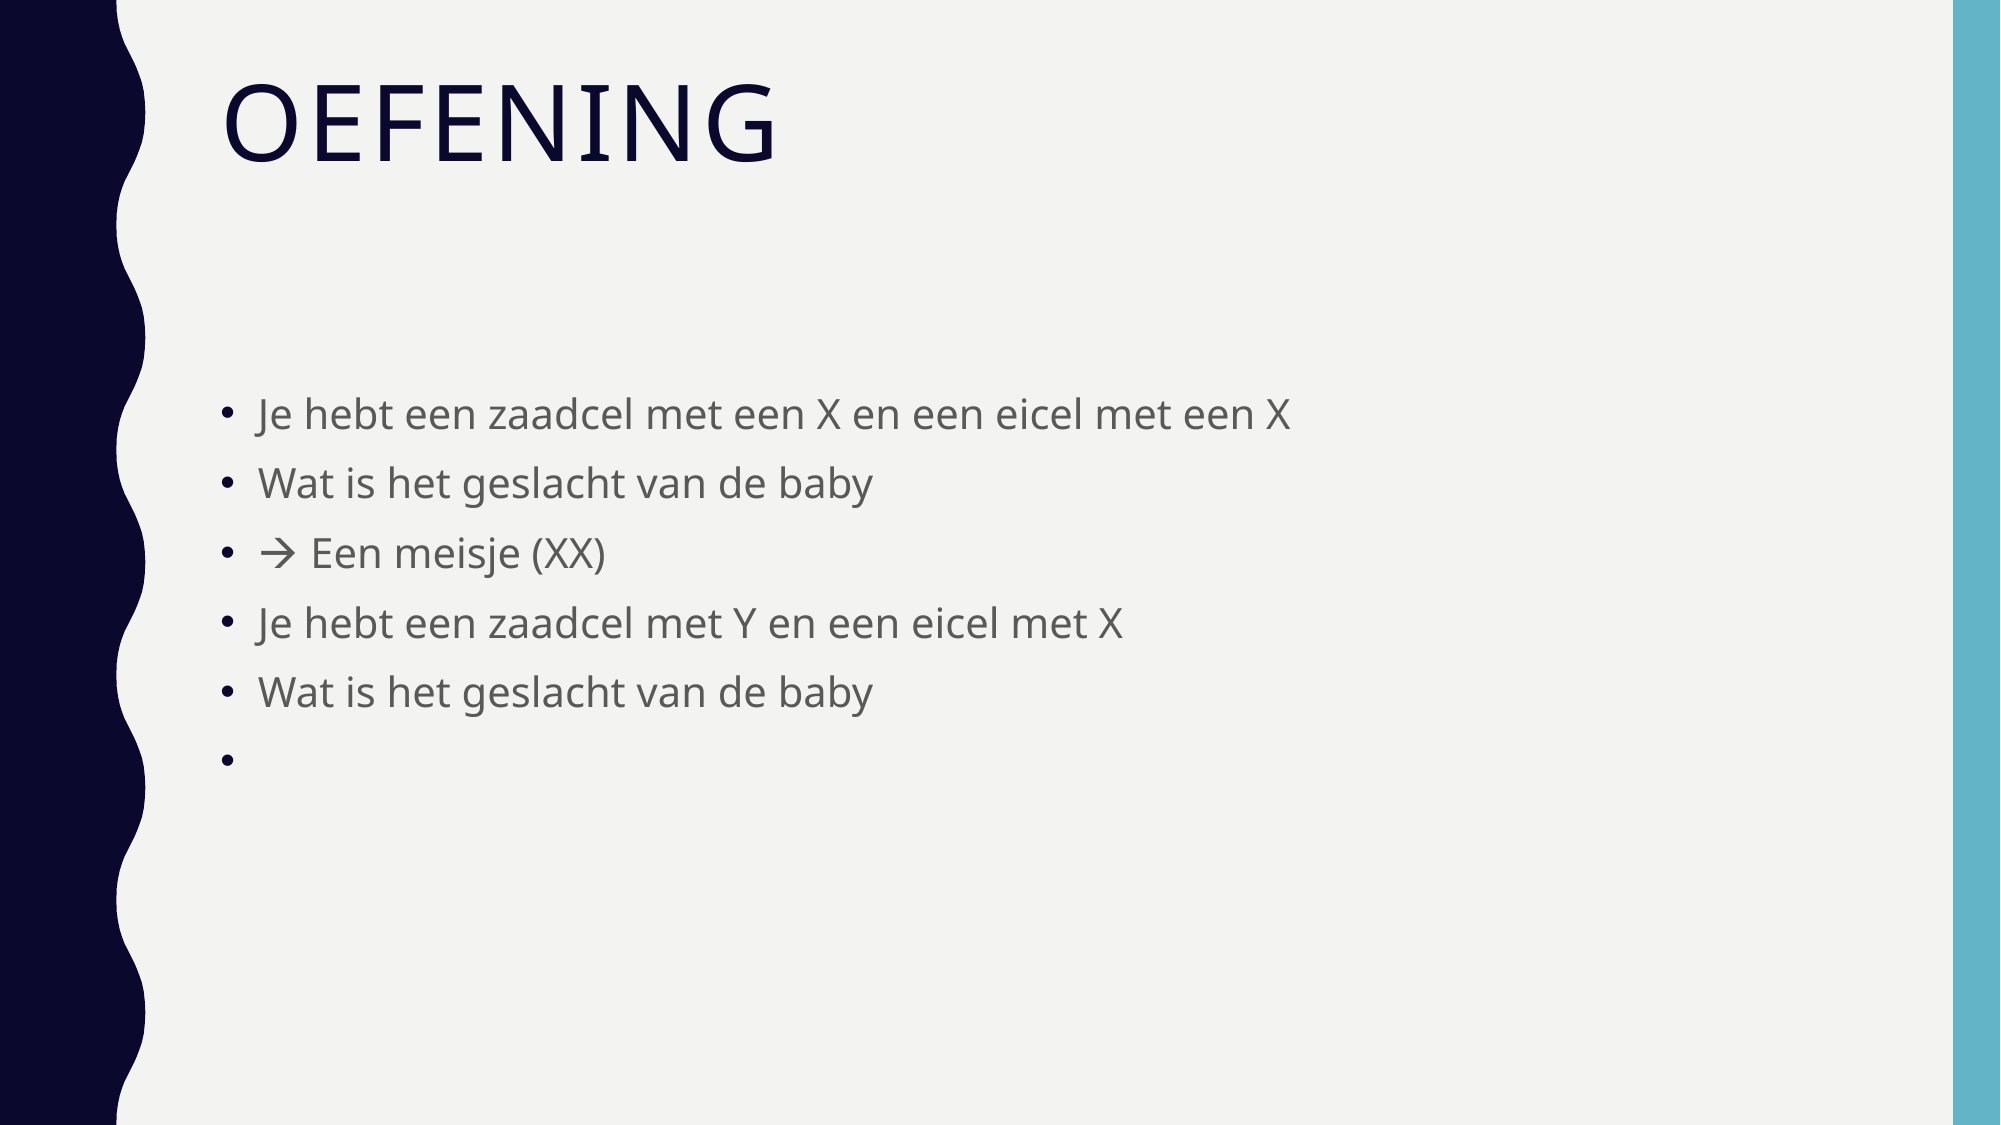

# oefening
Je hebt een zaadcel met een X en een eicel met een X
Wat is het geslacht van de baby
 Een meisje (XX)
Je hebt een zaadcel met Y en een eicel met X
Wat is het geslacht van de baby